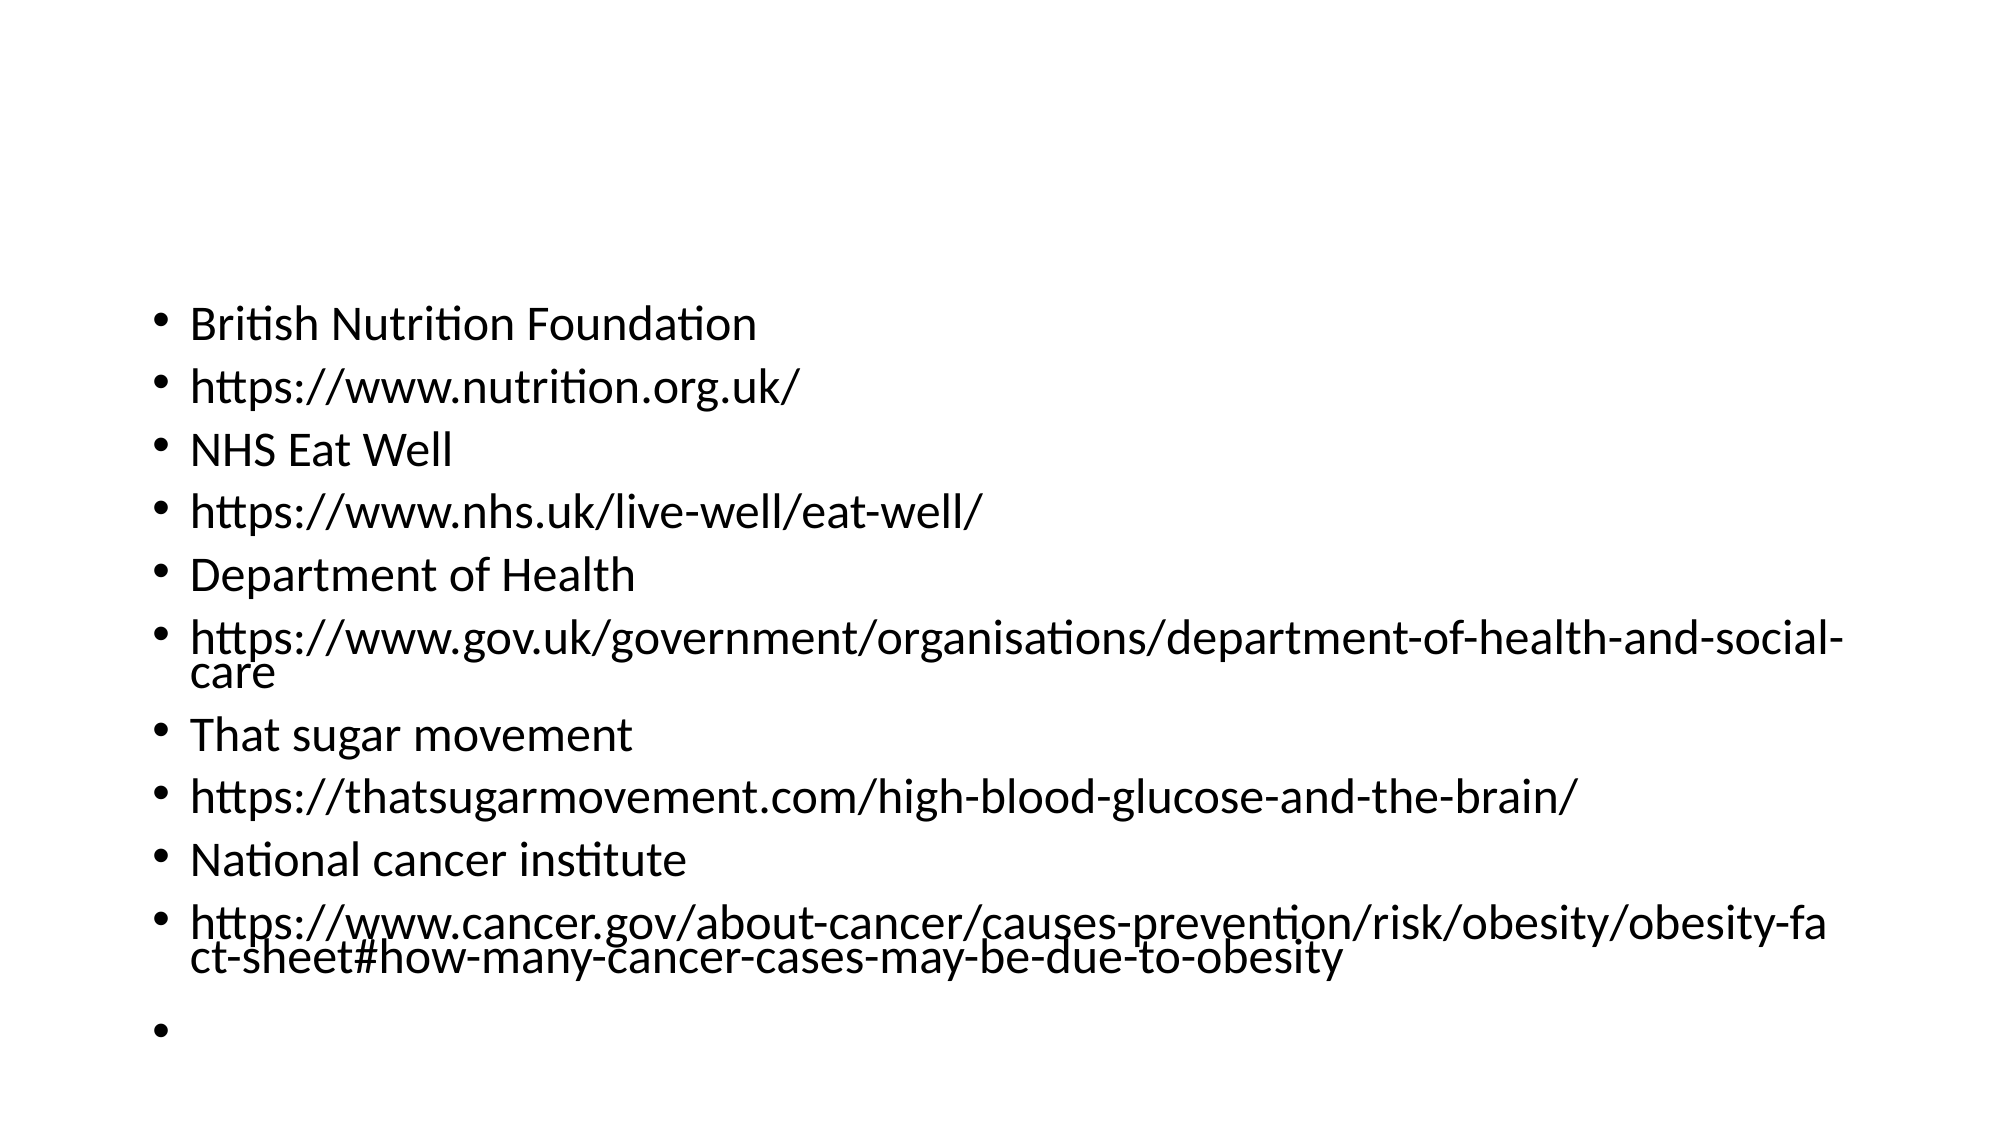

# British Nutrition Foundation
https://www.nutrition.org.uk/
NHS Eat Well
https://www.nhs.uk/live-well/eat-well/
Department of Health
https://www.gov.uk/government/organisations/department-of-health-and-social-care
That sugar movement
https://thatsugarmovement.com/high-blood-glucose-and-the-brain/
National cancer institute
https://www.cancer.gov/about-cancer/causes-prevention/risk/obesity/obesity-fact-sheet#how-many-cancer-cases-may-be-due-to-obesity